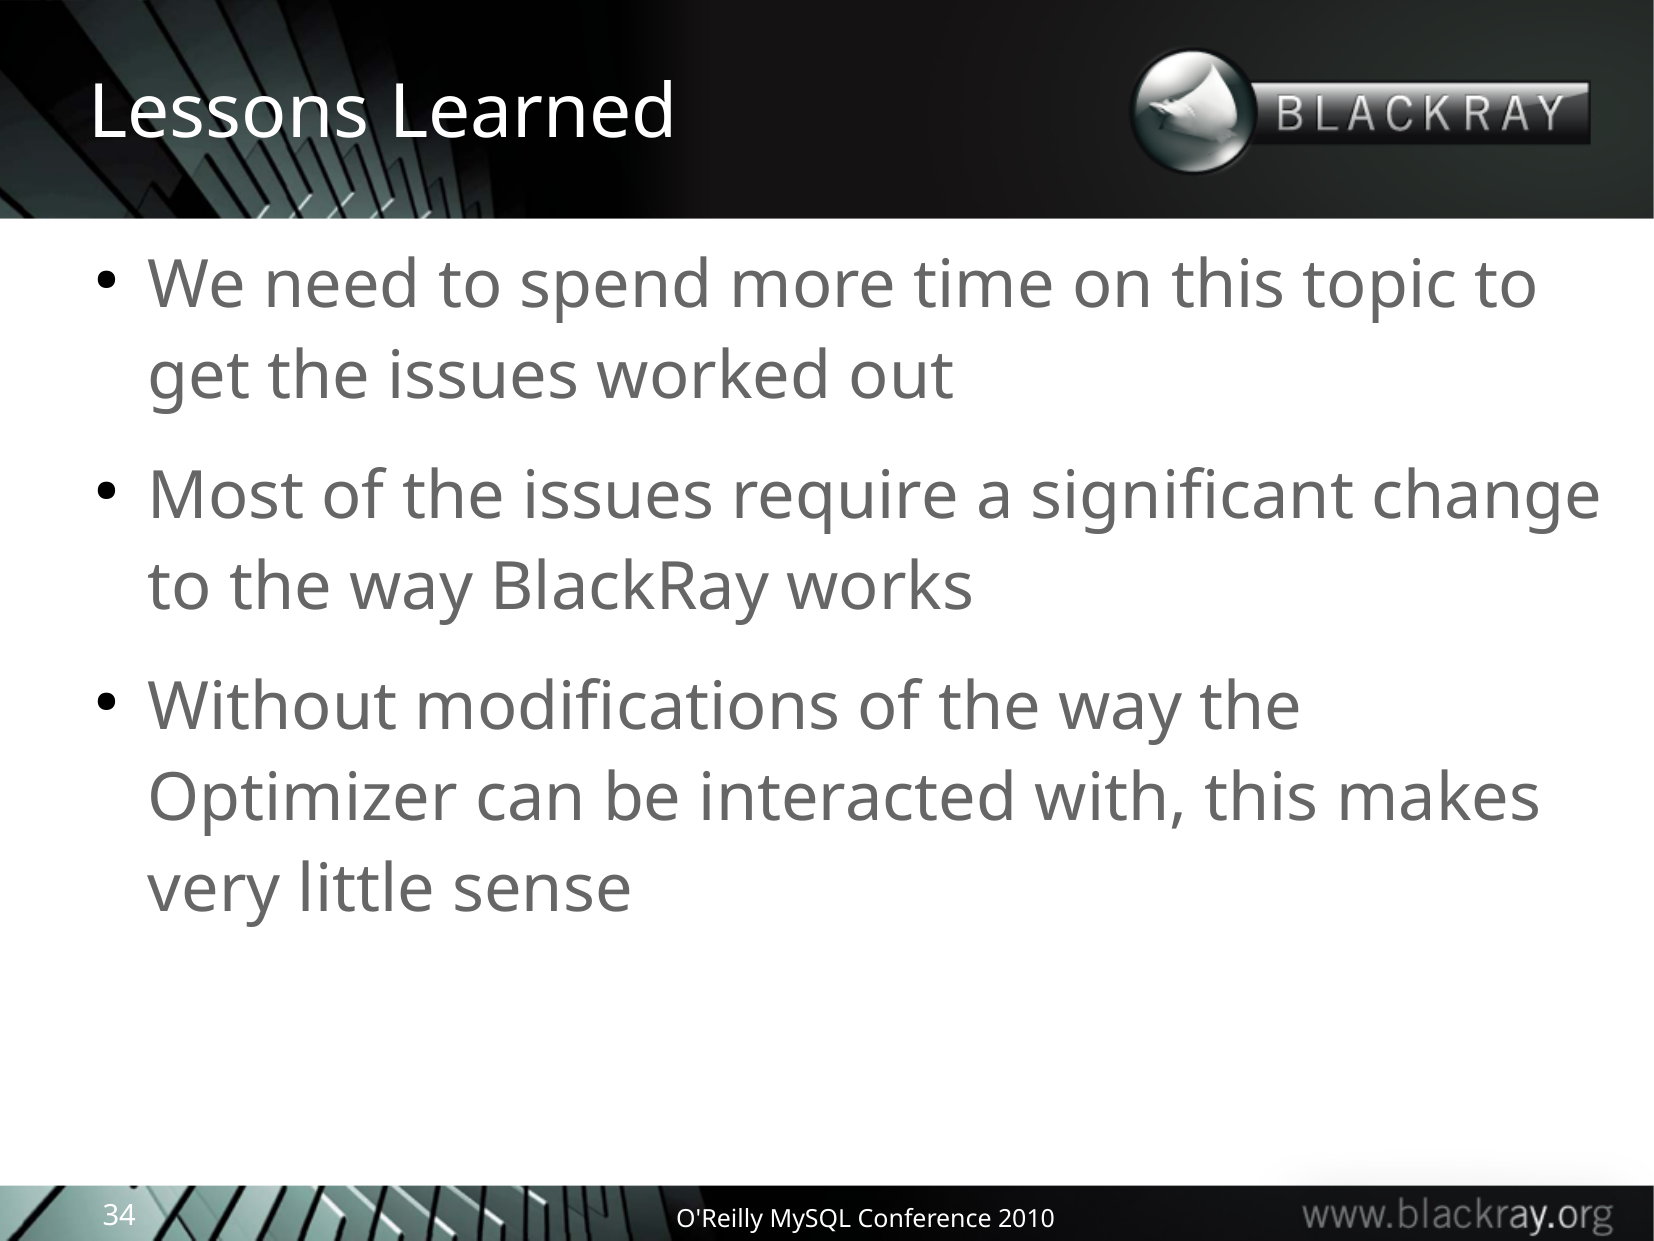

# Lessons Learned
We need to spend more time on this topic to get the issues worked out
Most of the issues require a significant change to the way BlackRay works
Without modifications of the way the Optimizer can be interacted with, this makes very little sense